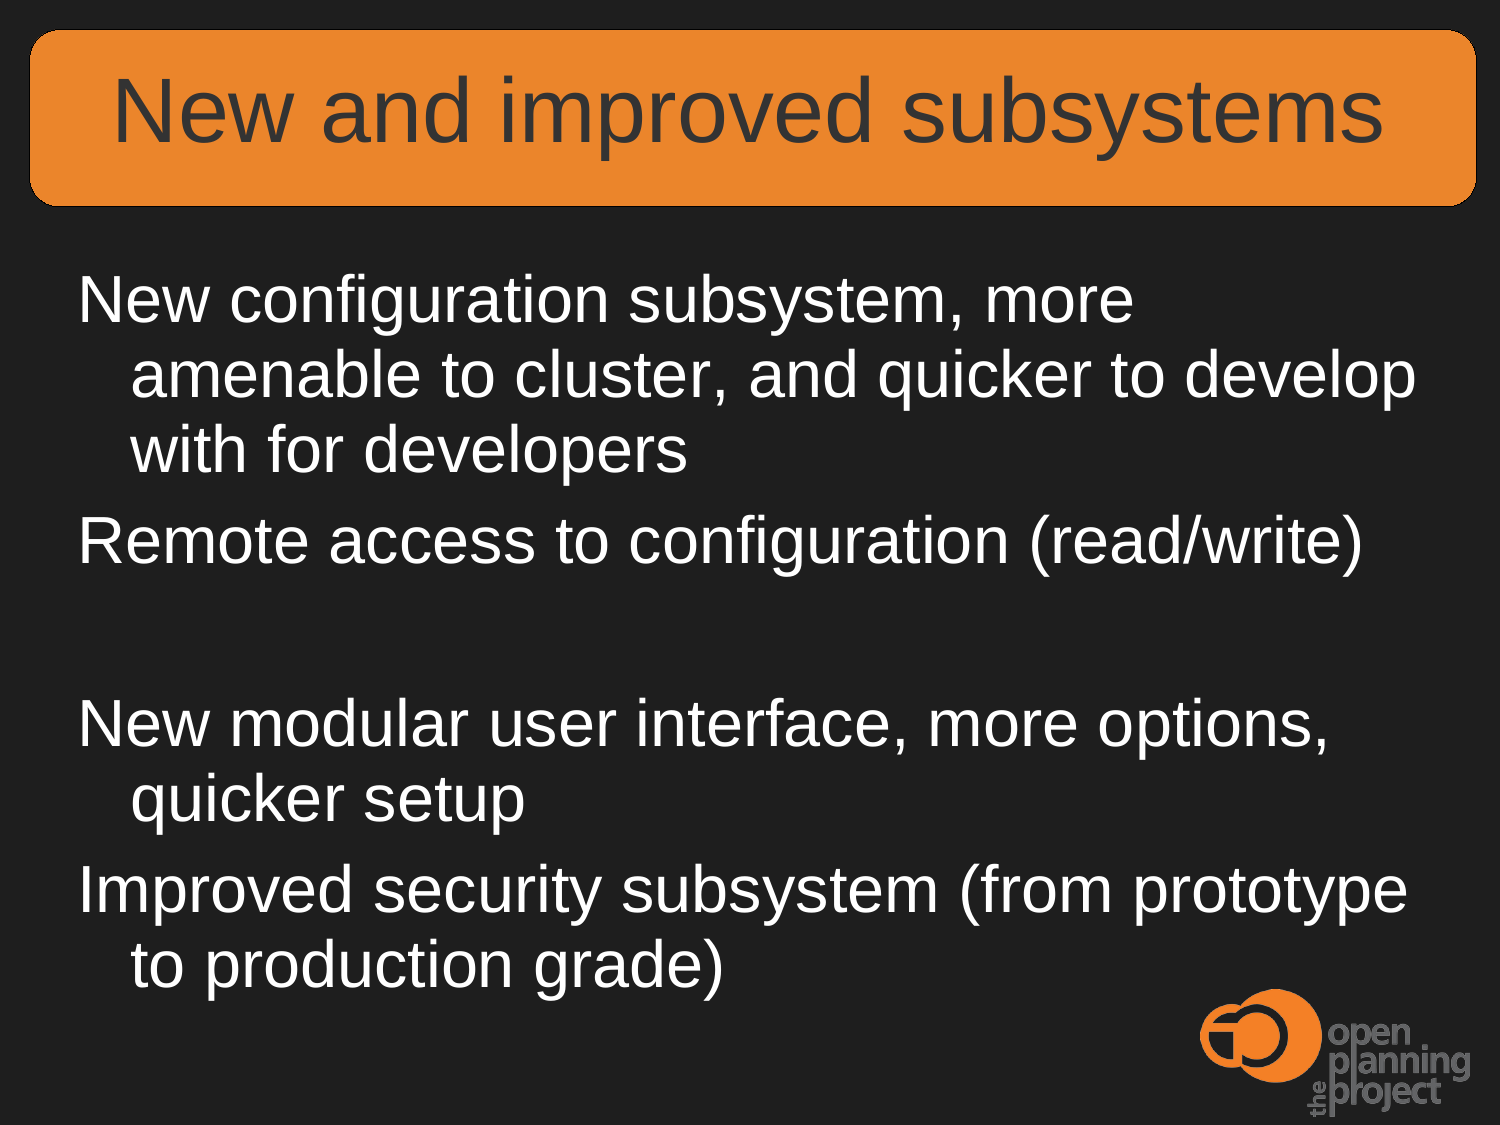

# New and improved subsystems
New configuration subsystem, more amenable to cluster, and quicker to develop with for developers
Remote access to configuration (read/write)
New modular user interface, more options, quicker setup
Improved security subsystem (from prototype to production grade)